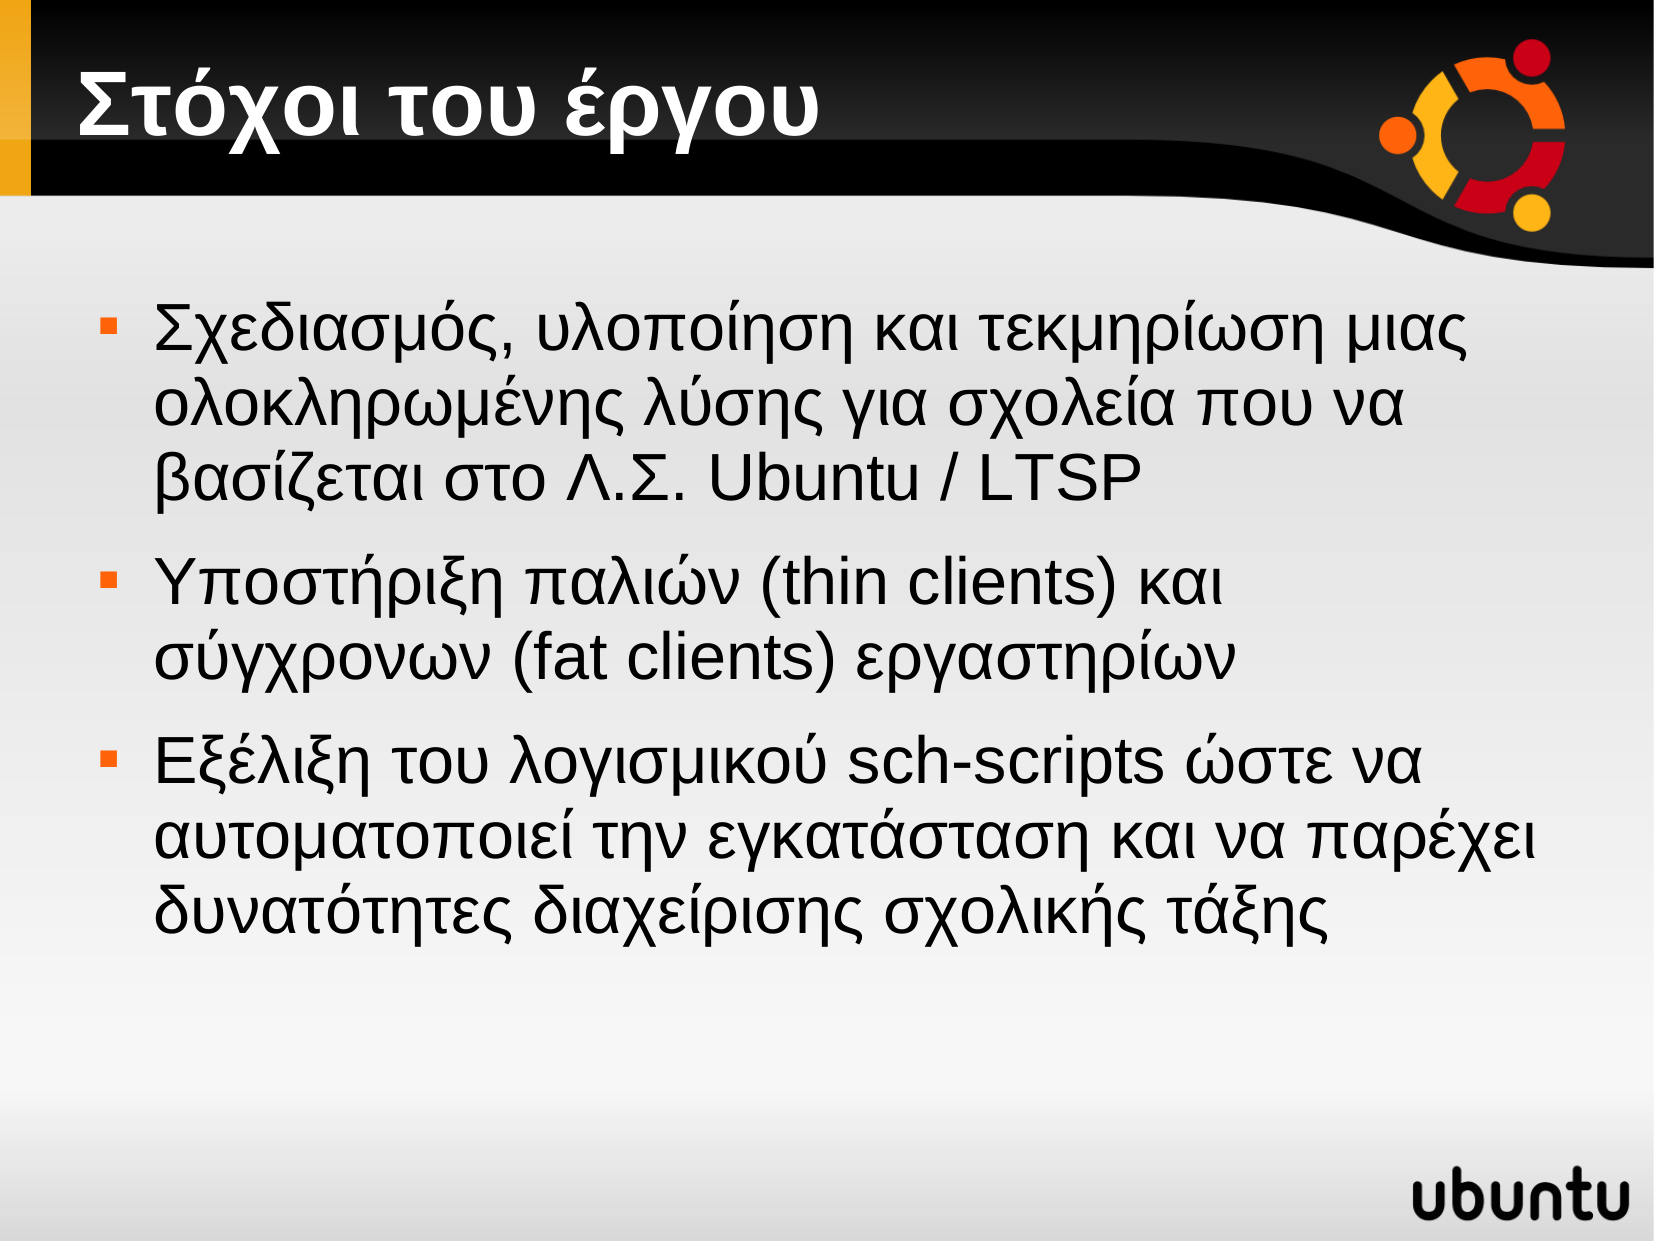

# Στόχοι του έργου
Σχεδιασμός, υλοποίηση και τεκμηρίωση μιας ολοκληρωμένης λύσης για σχολεία που να βασίζεται στο Λ.Σ. Ubuntu / LTSP
Υποστήριξη παλιών (thin clients) και σύγχρονων (fat clients) εργαστηρίων
Εξέλιξη του λογισμικού sch-scripts ώστε να αυτοματοποιεί την εγκατάσταση και να παρέχει δυνατότητες διαχείρισης σχολικής τάξης